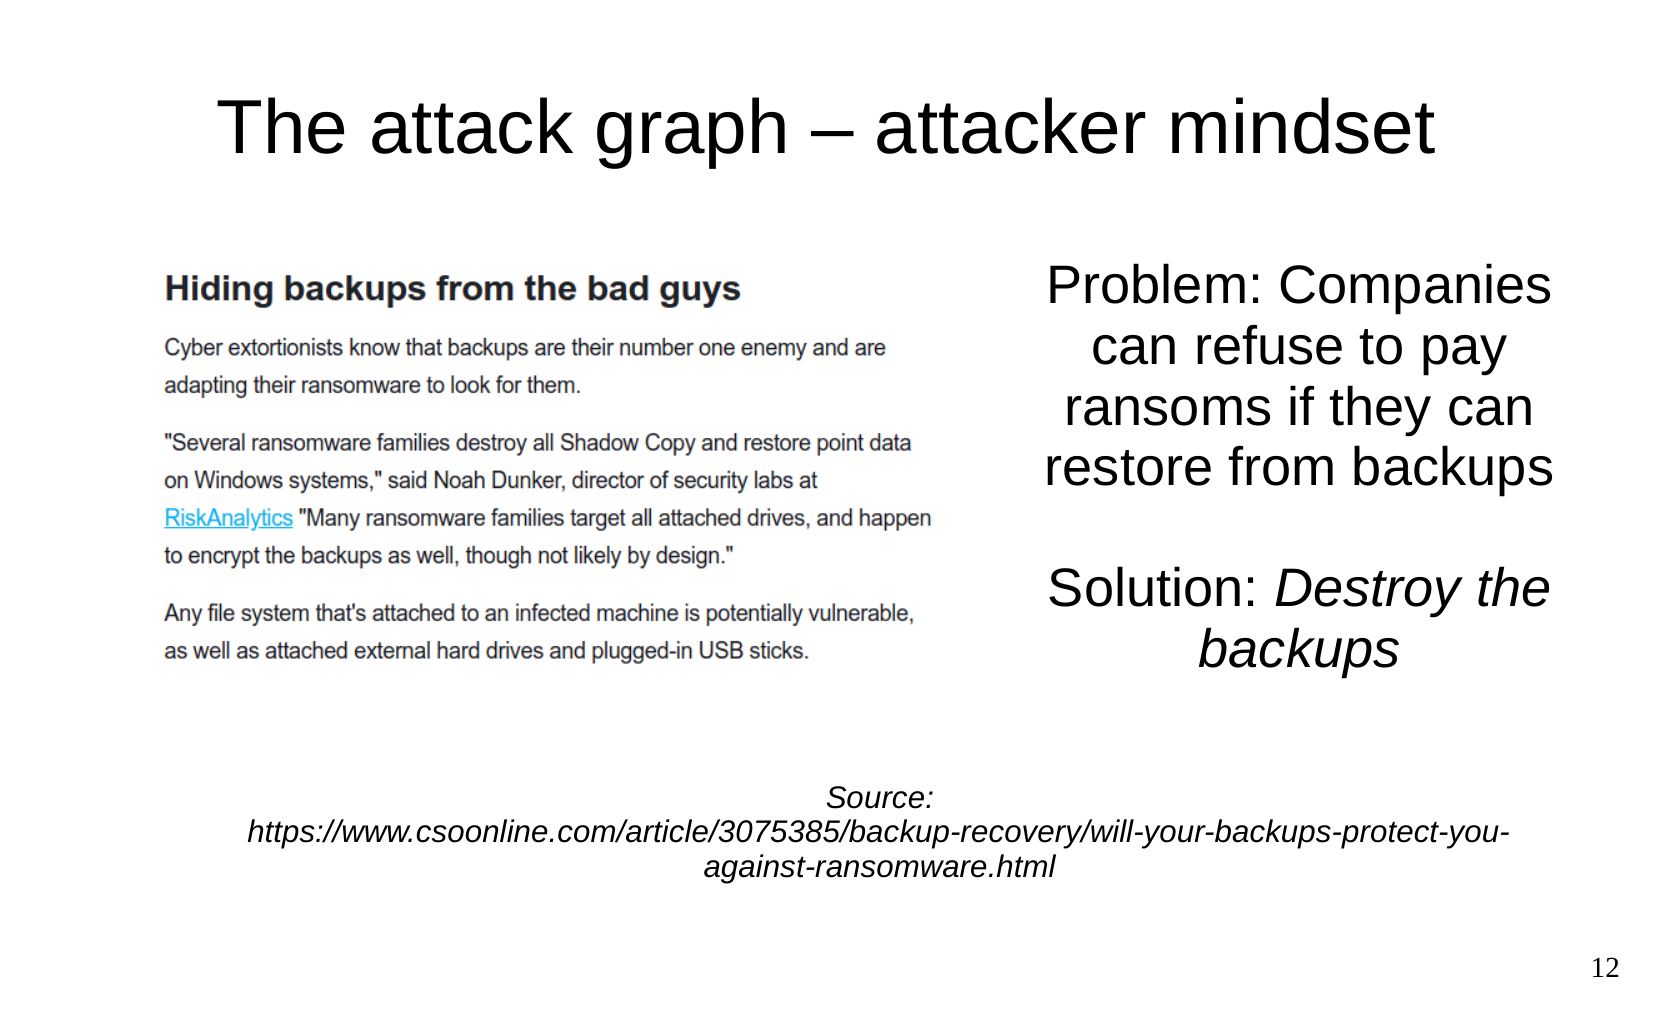

# The attack graph – attacker mindset
Problem: Companies can refuse to pay ransoms if they can restore from backups
Solution: Destroy the backups
Source:
https://www.csoonline.com/article/3075385/backup-recovery/will-your-backups-protect-you-against-ransomware.html